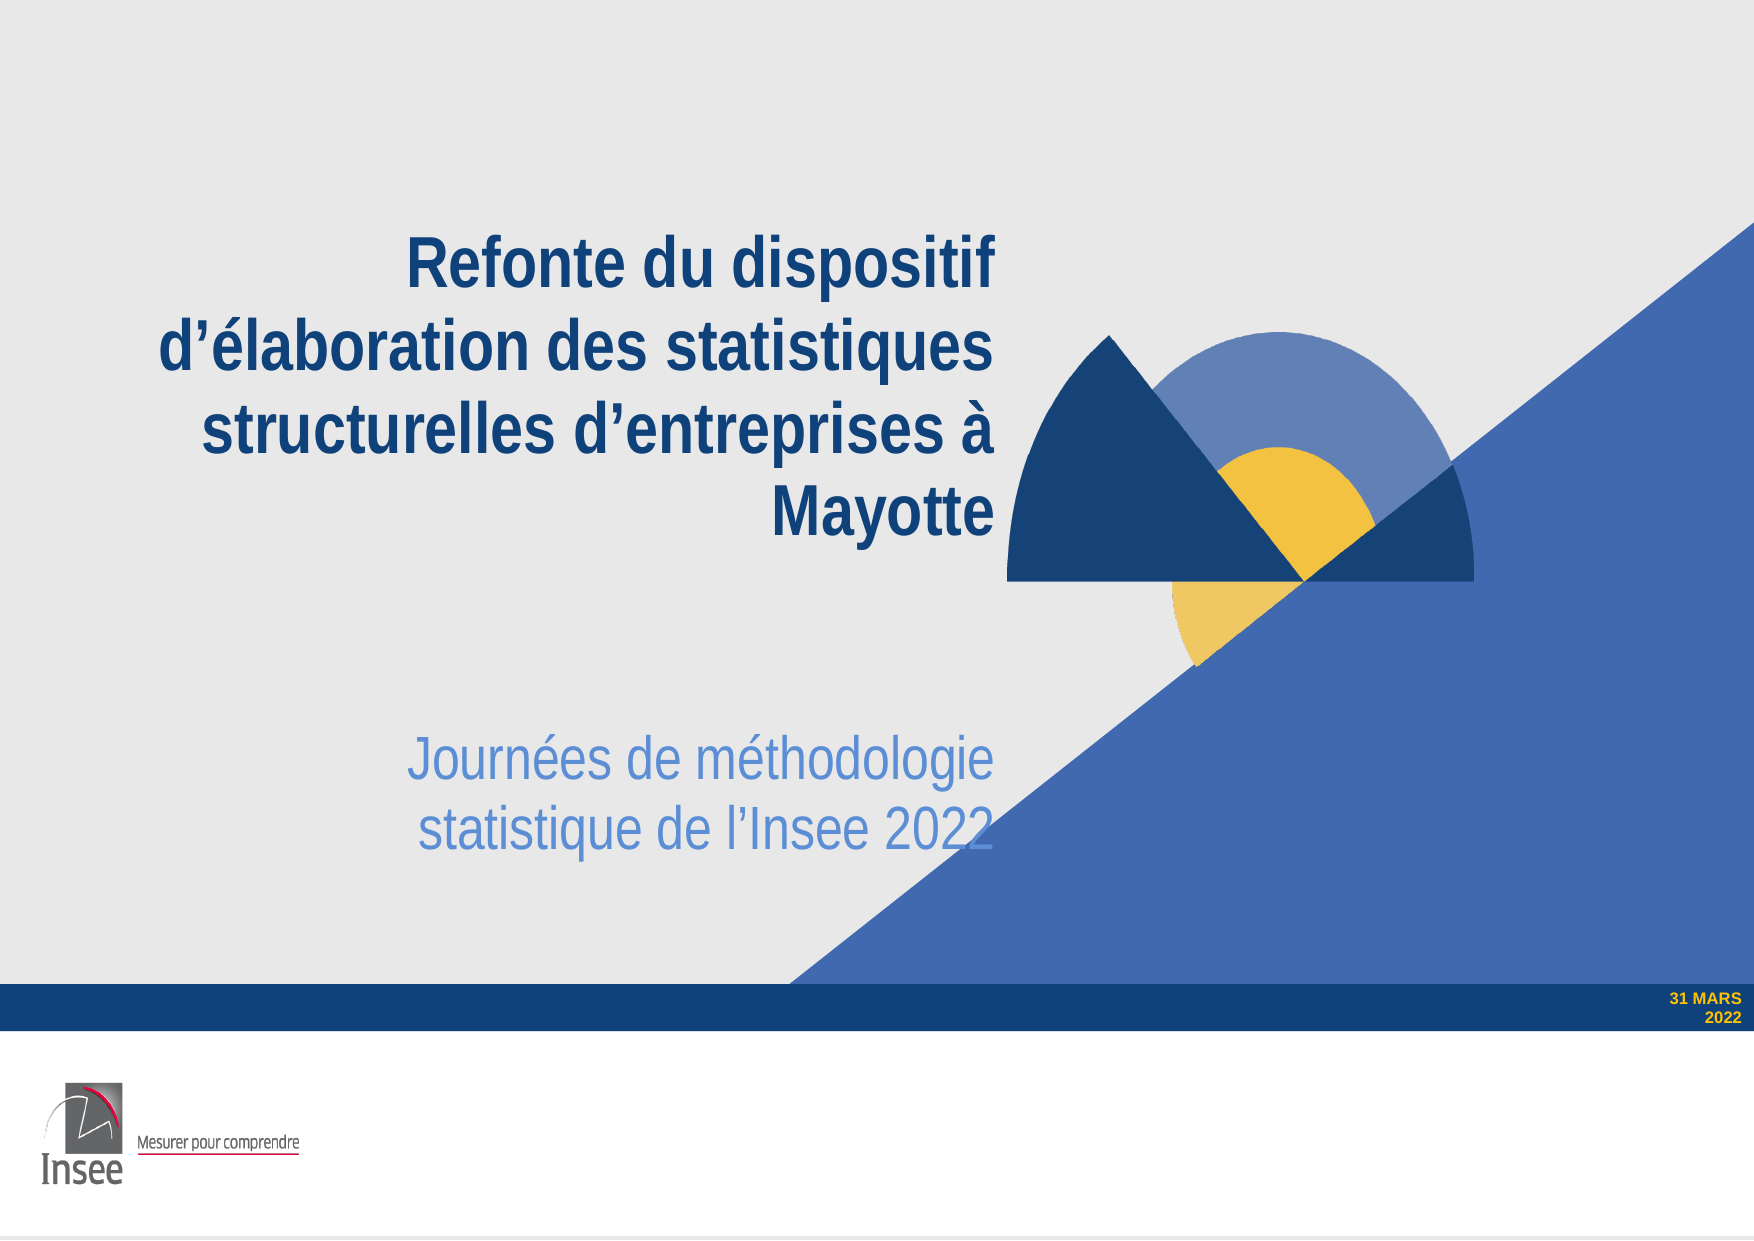

# Refonte du dispositif d’élaboration des statistiques structurelles d’entreprises à Mayotte
Journées de méthodologie statistique de l’Insee 2022
17 juin 2021